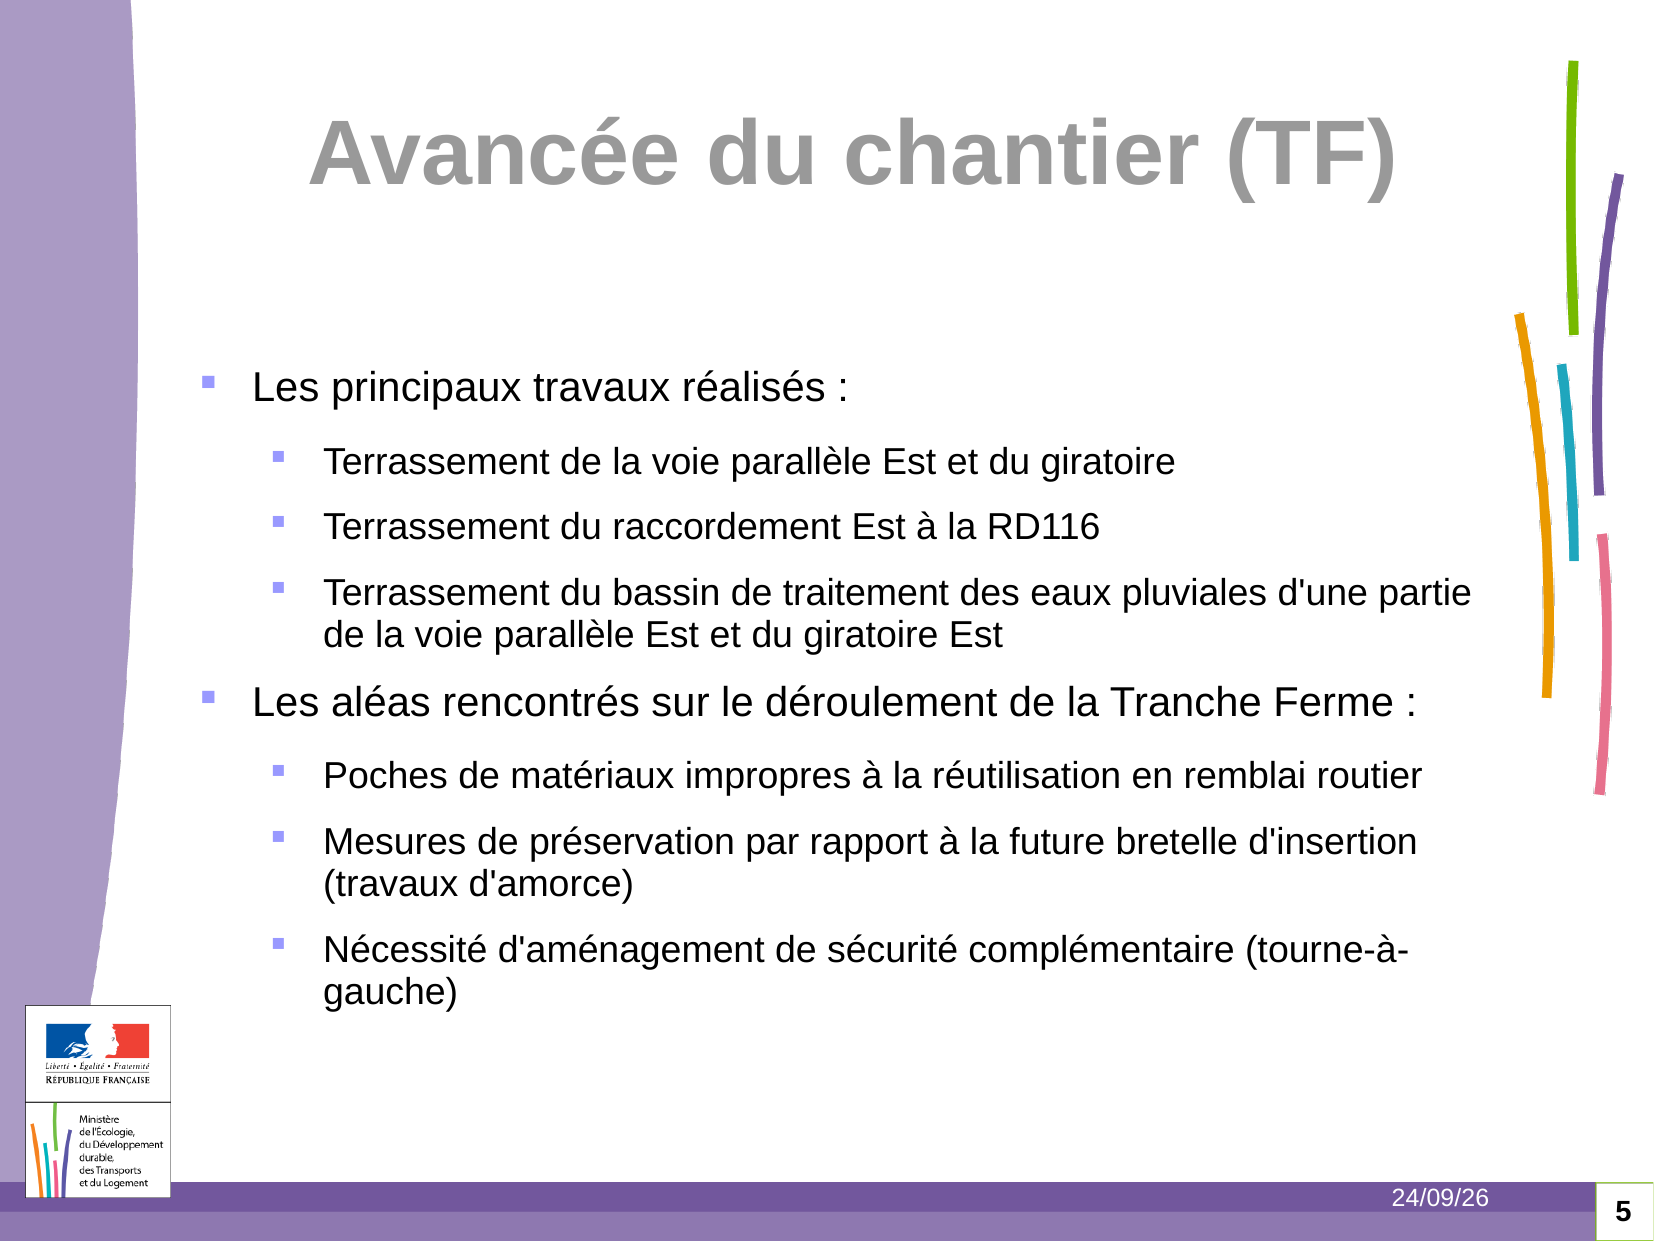

# Avancée du chantier (TF)
Les principaux travaux réalisés :
Terrassement de la voie parallèle Est et du giratoire
Terrassement du raccordement Est à la RD116
Terrassement du bassin de traitement des eaux pluviales d'une partie de la voie parallèle Est et du giratoire Est
Les aléas rencontrés sur le déroulement de la Tranche Ferme :
Poches de matériaux impropres à la réutilisation en remblai routier
Mesures de préservation par rapport à la future bretelle d'insertion (travaux d'amorce)
Nécessité d'aménagement de sécurité complémentaire (tourne-à-gauche)
5